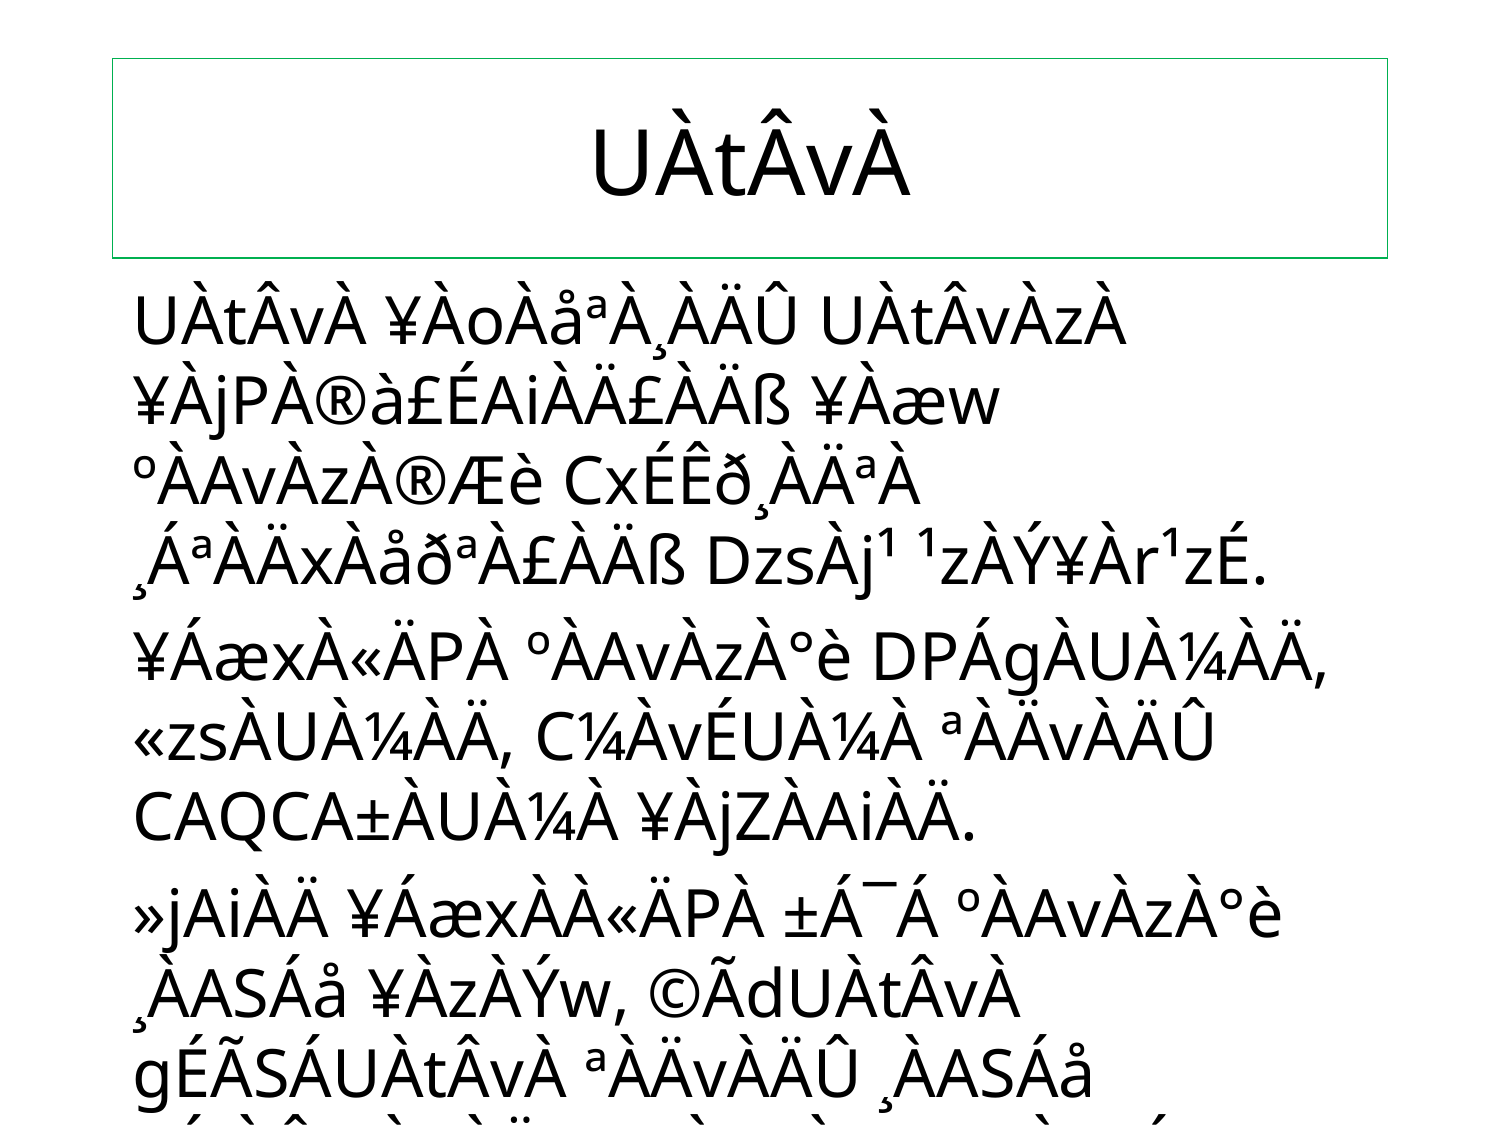

# UÀtÂvÀ
UÀtÂvÀ ¥ÀoÀåªÀ¸ÀÄÛ UÀtÂvÀzÀ ¥ÀjPÀ®à£ÉAiÀÄ£ÀÄß ¥Àæw ºÀAvÀzÀ®Æè CxÉÊð¸ÀÄªÀ ¸ÁªÀÄxÀåðªÀ£ÀÄß DzsÀj¹ ¹zÀÝ¥Àr¹zÉ.
¥ÁæxÀ«ÄPÀ ºÀAvÀzÀ°è DPÁgÀUÀ¼ÀÄ, «zsÀUÀ¼ÀÄ, C¼ÀvÉUÀ¼À ªÀÄvÀÄÛ CAQCA±ÀUÀ¼À ¥ÀjZÀAiÀÄ.
»jAiÀÄ ¥ÁæxÀÀ«ÄPÀ ±Á¯Á ºÀAvÀzÀ°è ¸ÀASÁå ¥ÀzÀÝw, ©ÃdUÀtÂvÀ gÉÃSÁUÀtÂvÀ ªÀÄvÀÄÛ ¸ÀASÁå ±Á¸ÀÛçªÀ£ÀÄß CxÀð¥ÀÆtð PÀ°PÁ ºÀAvÀUÀ¼À°è ¸ÀÈ¶Ö¹ ¸ÀªÀÄ¸Éå ©r¸ÀÄªÀ PË±À®UÀ¼À ¨É¼ÀªÀtÂUÉUÉ DzÀåvÉ ¤ÃqÀ¯ÁVzÉ.